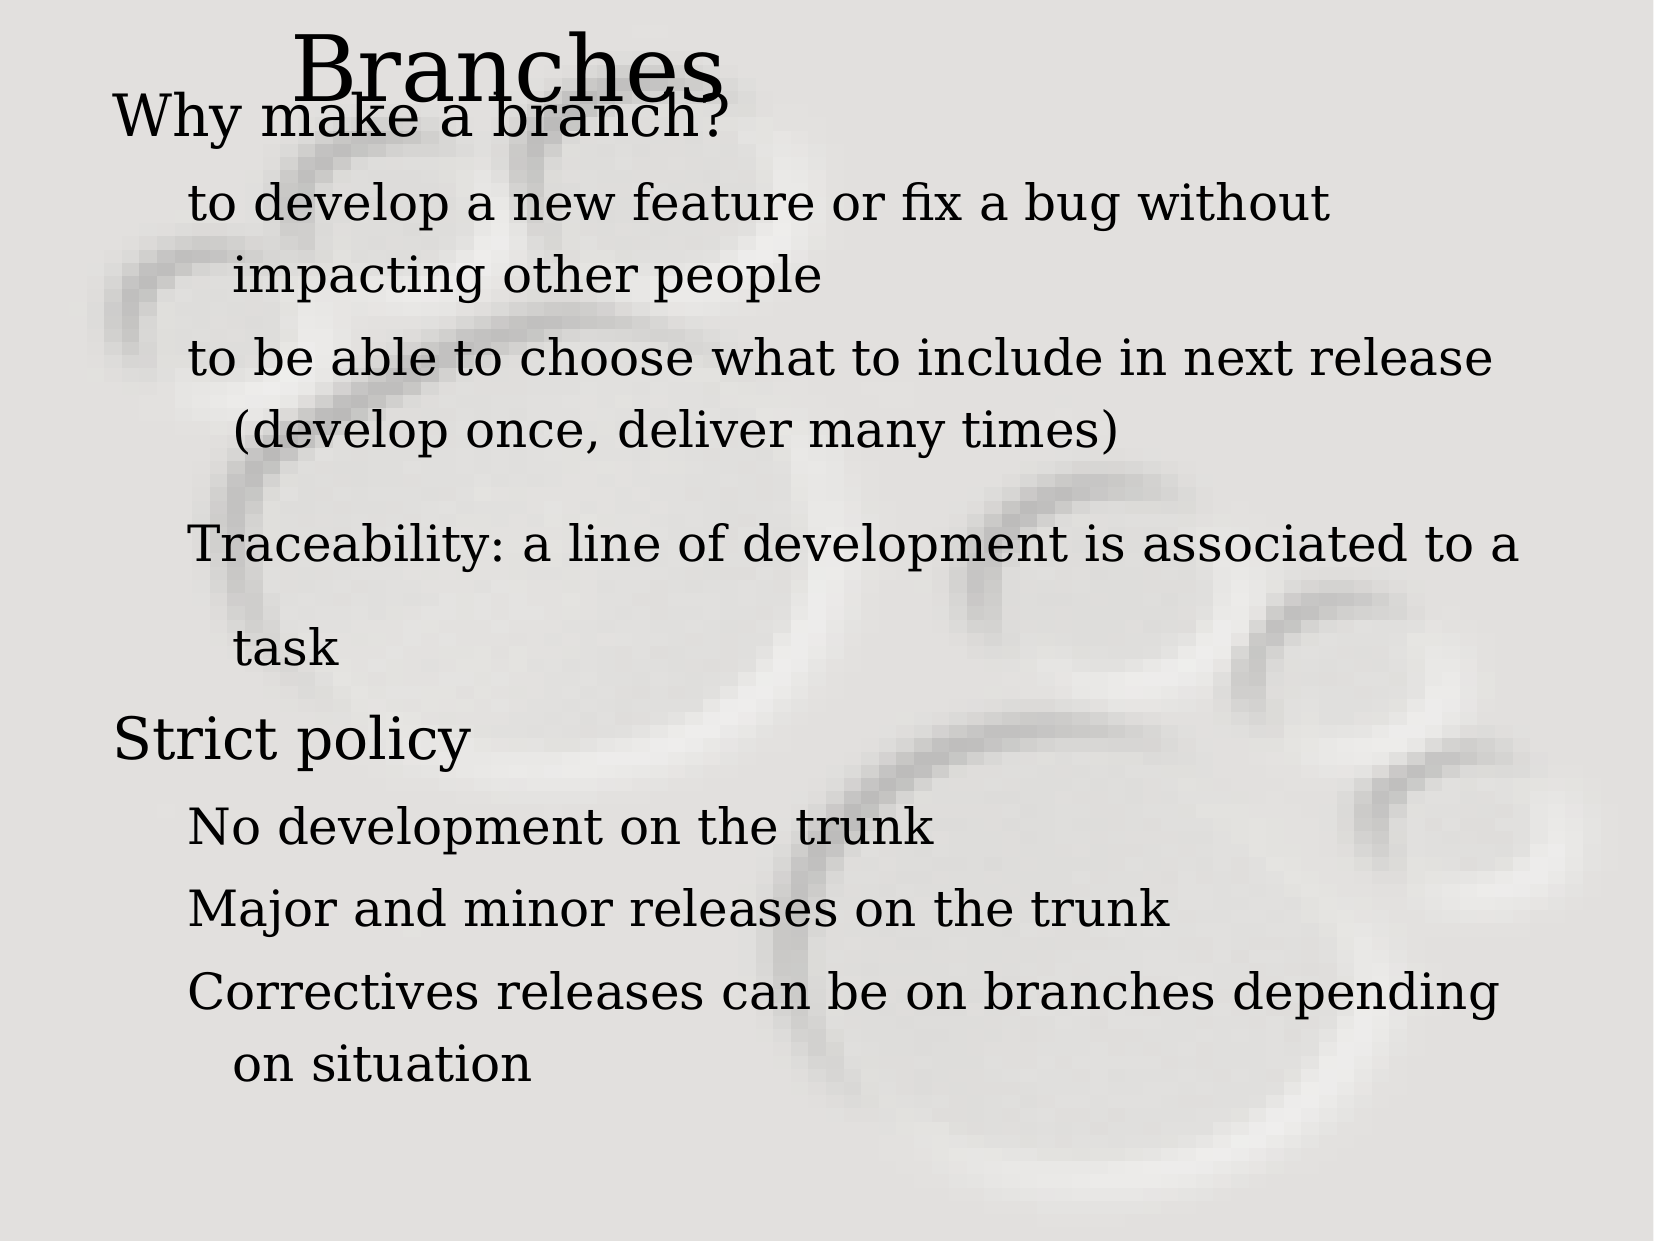

# Branches
Why make a branch?
to develop a new feature or fix a bug without impacting other people
to be able to choose what to include in next release (develop once, deliver many times)
Traceability: a line of development is associated to a task
Strict policy
No development on the trunk
Major and minor releases on the trunk
Correctives releases can be on branches depending on situation